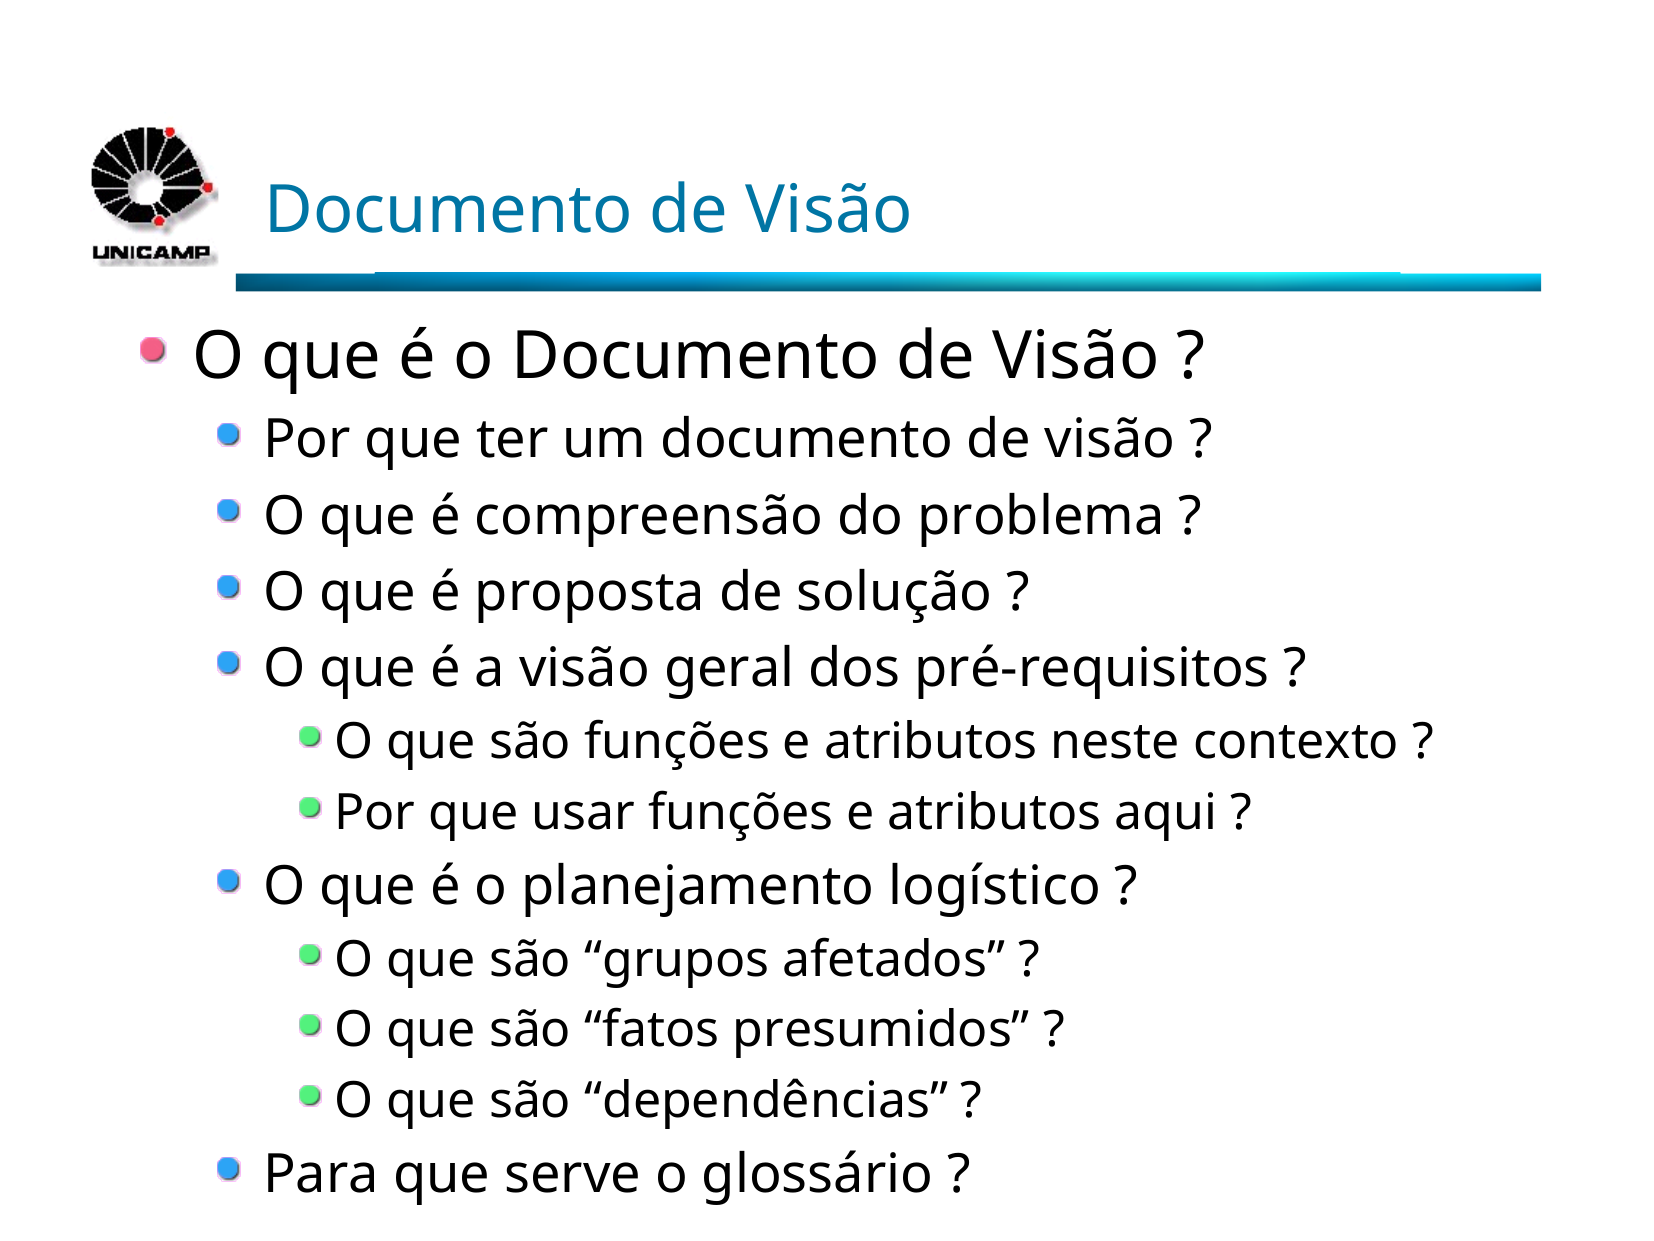

# Documento de Visão
O que é o Documento de Visão ?
Por que ter um documento de visão ?
O que é compreensão do problema ?
O que é proposta de solução ?
O que é a visão geral dos pré-requisitos ?
O que são funções e atributos neste contexto ?
Por que usar funções e atributos aqui ?
O que é o planejamento logístico ?
O que são “grupos afetados” ?
O que são “fatos presumidos” ?
O que são “dependências” ?
Para que serve o glossário ?